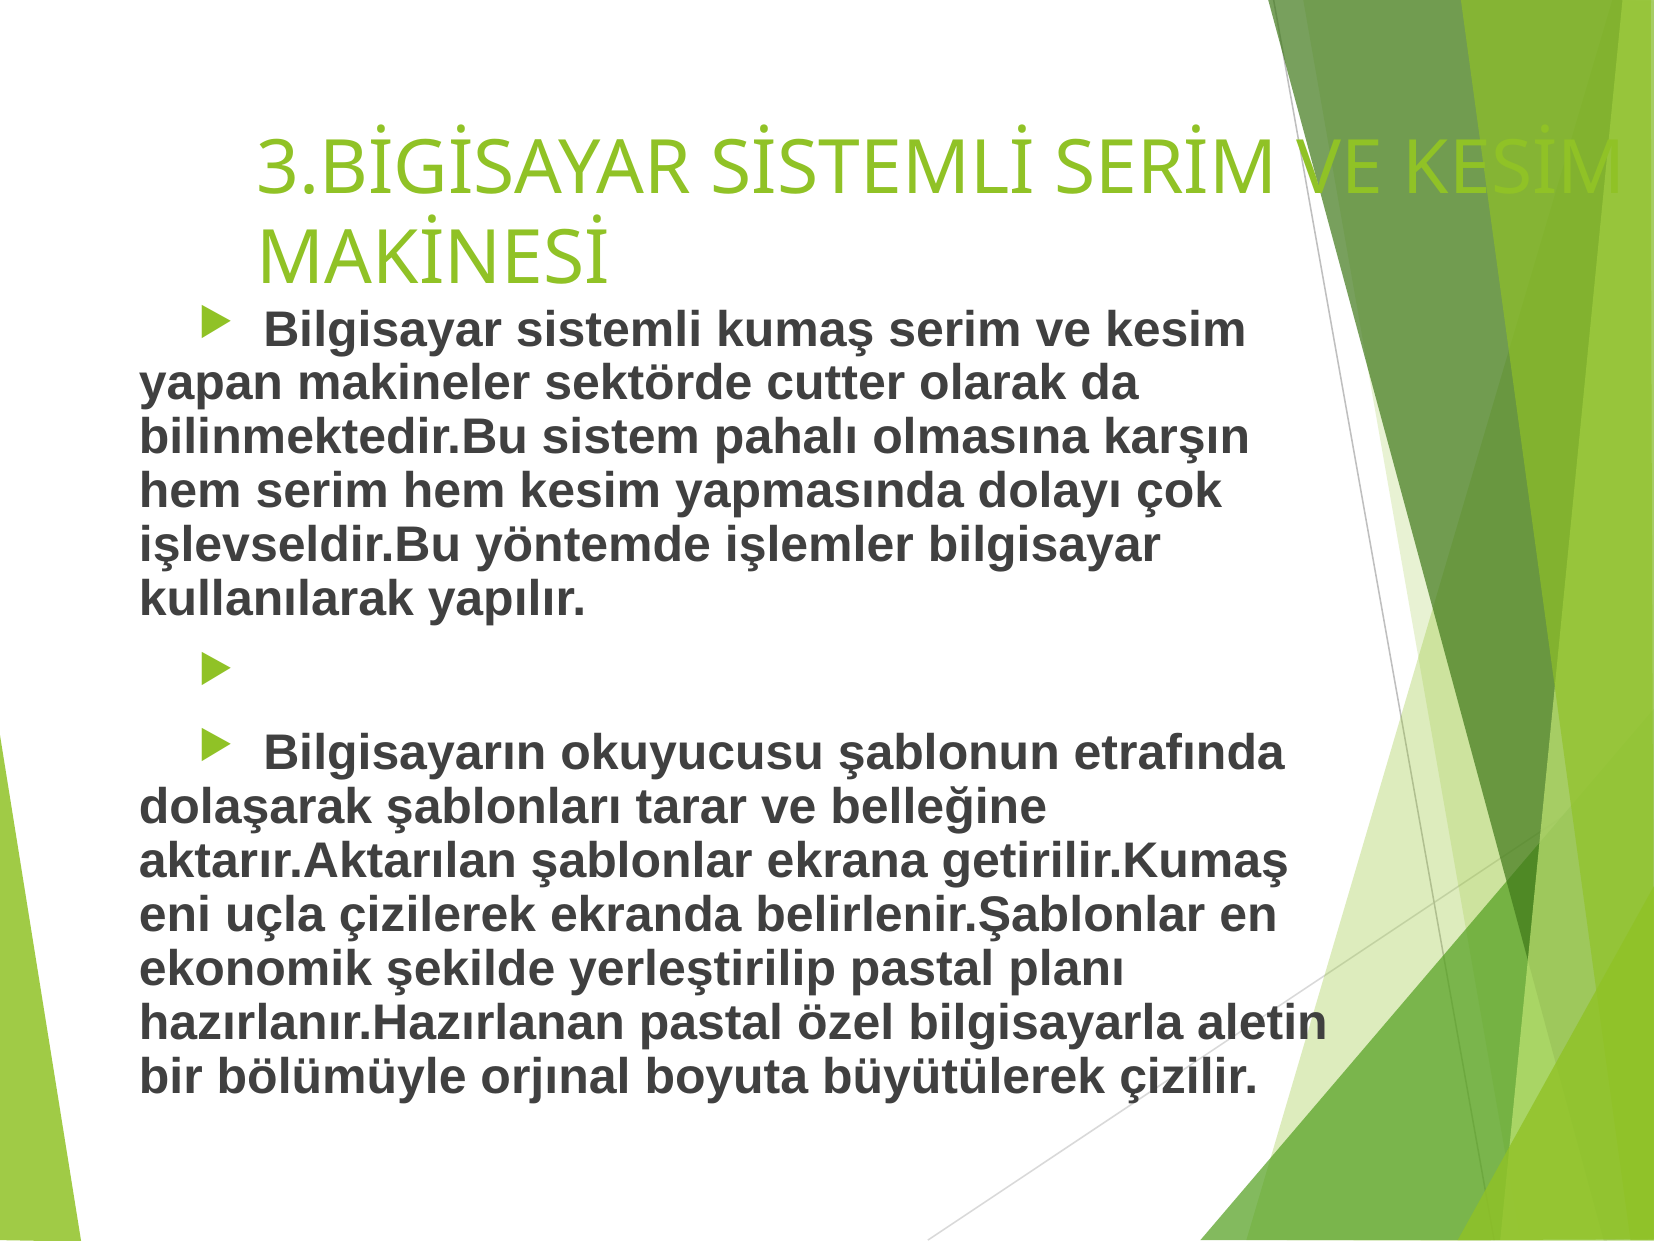

# 3.BİGİSAYAR SİSTEMLİ SERİM VE KESİM MAKİNESİ
 Bilgisayar sistemli kumaş serim ve kesim yapan makineler sektörde cutter olarak da bilinmektedir.Bu sistem pahalı olmasına karşın hem serim hem kesim yapmasında dolayı çok işlevseldir.Bu yöntemde işlemler bilgisayar kullanılarak yapılır.
 Bilgisayarın okuyucusu şablonun etrafında dolaşarak şablonları tarar ve belleğine aktarır.Aktarılan şablonlar ekrana getirilir.Kumaş eni uçla çizilerek ekranda belirlenir.Şablonlar en ekonomik şekilde yerleştirilip pastal planı hazırlanır.Hazırlanan pastal özel bilgisayarla aletin bir bölümüyle orjınal boyuta büyütülerek çizilir.